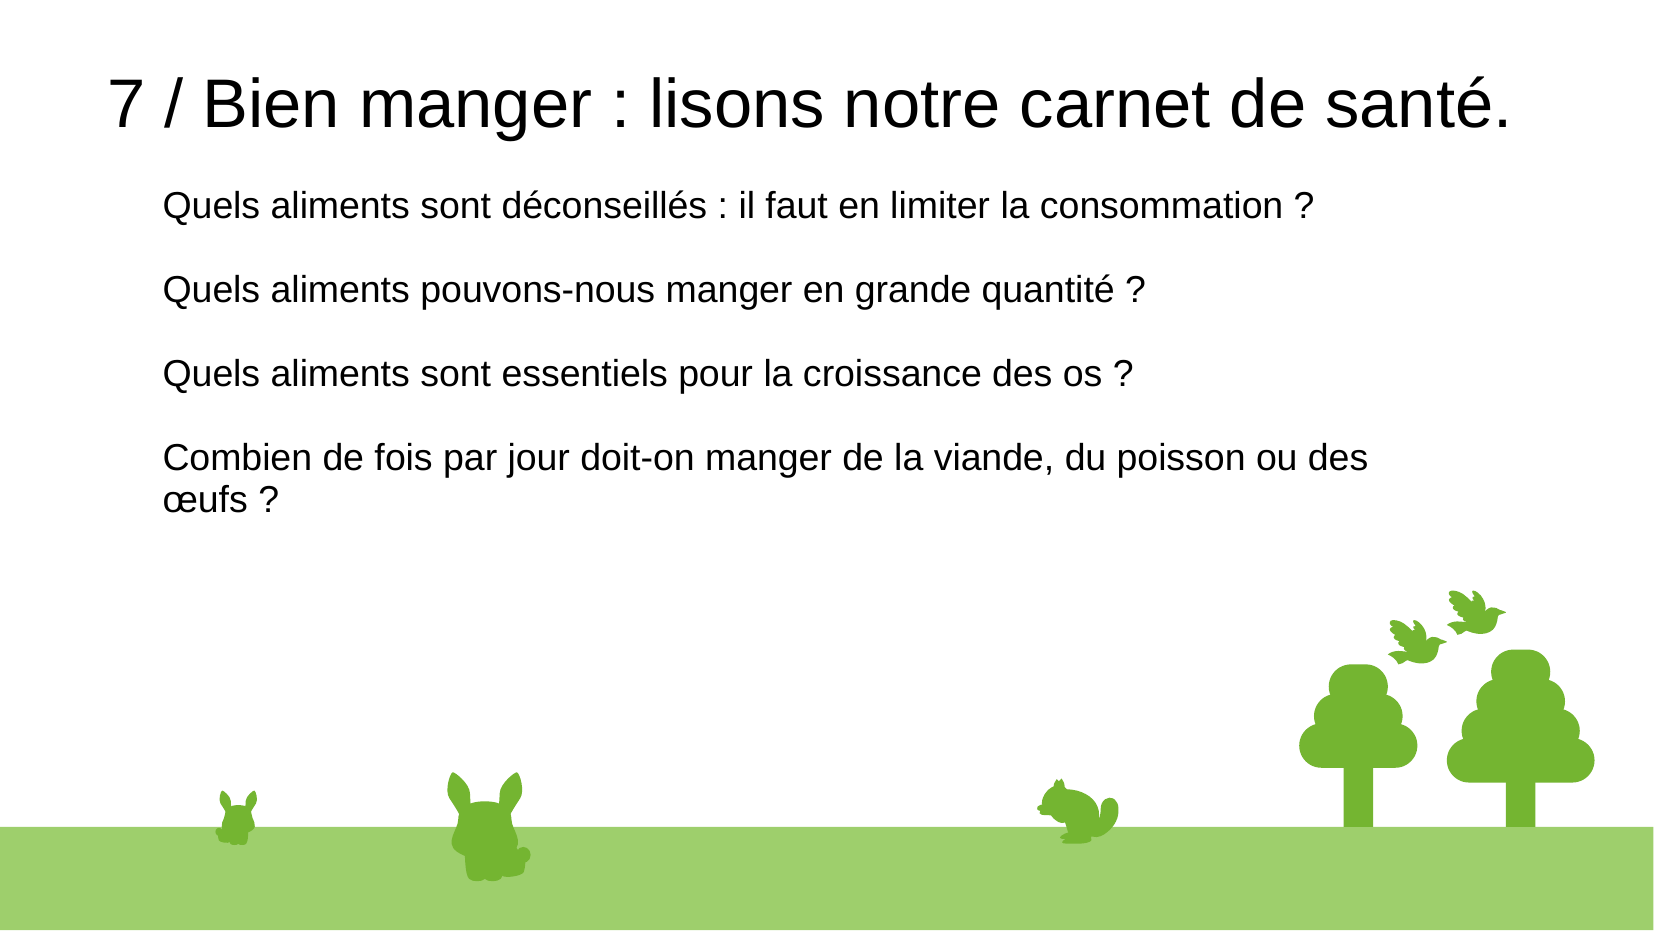

# 7 / Bien manger : lisons notre carnet de santé.
Quels aliments sont déconseillés : il faut en limiter la consommation ?
Quels aliments pouvons-nous manger en grande quantité ?
Quels aliments sont essentiels pour la croissance des os ?
Combien de fois par jour doit-on manger de la viande, du poisson ou des œufs ?